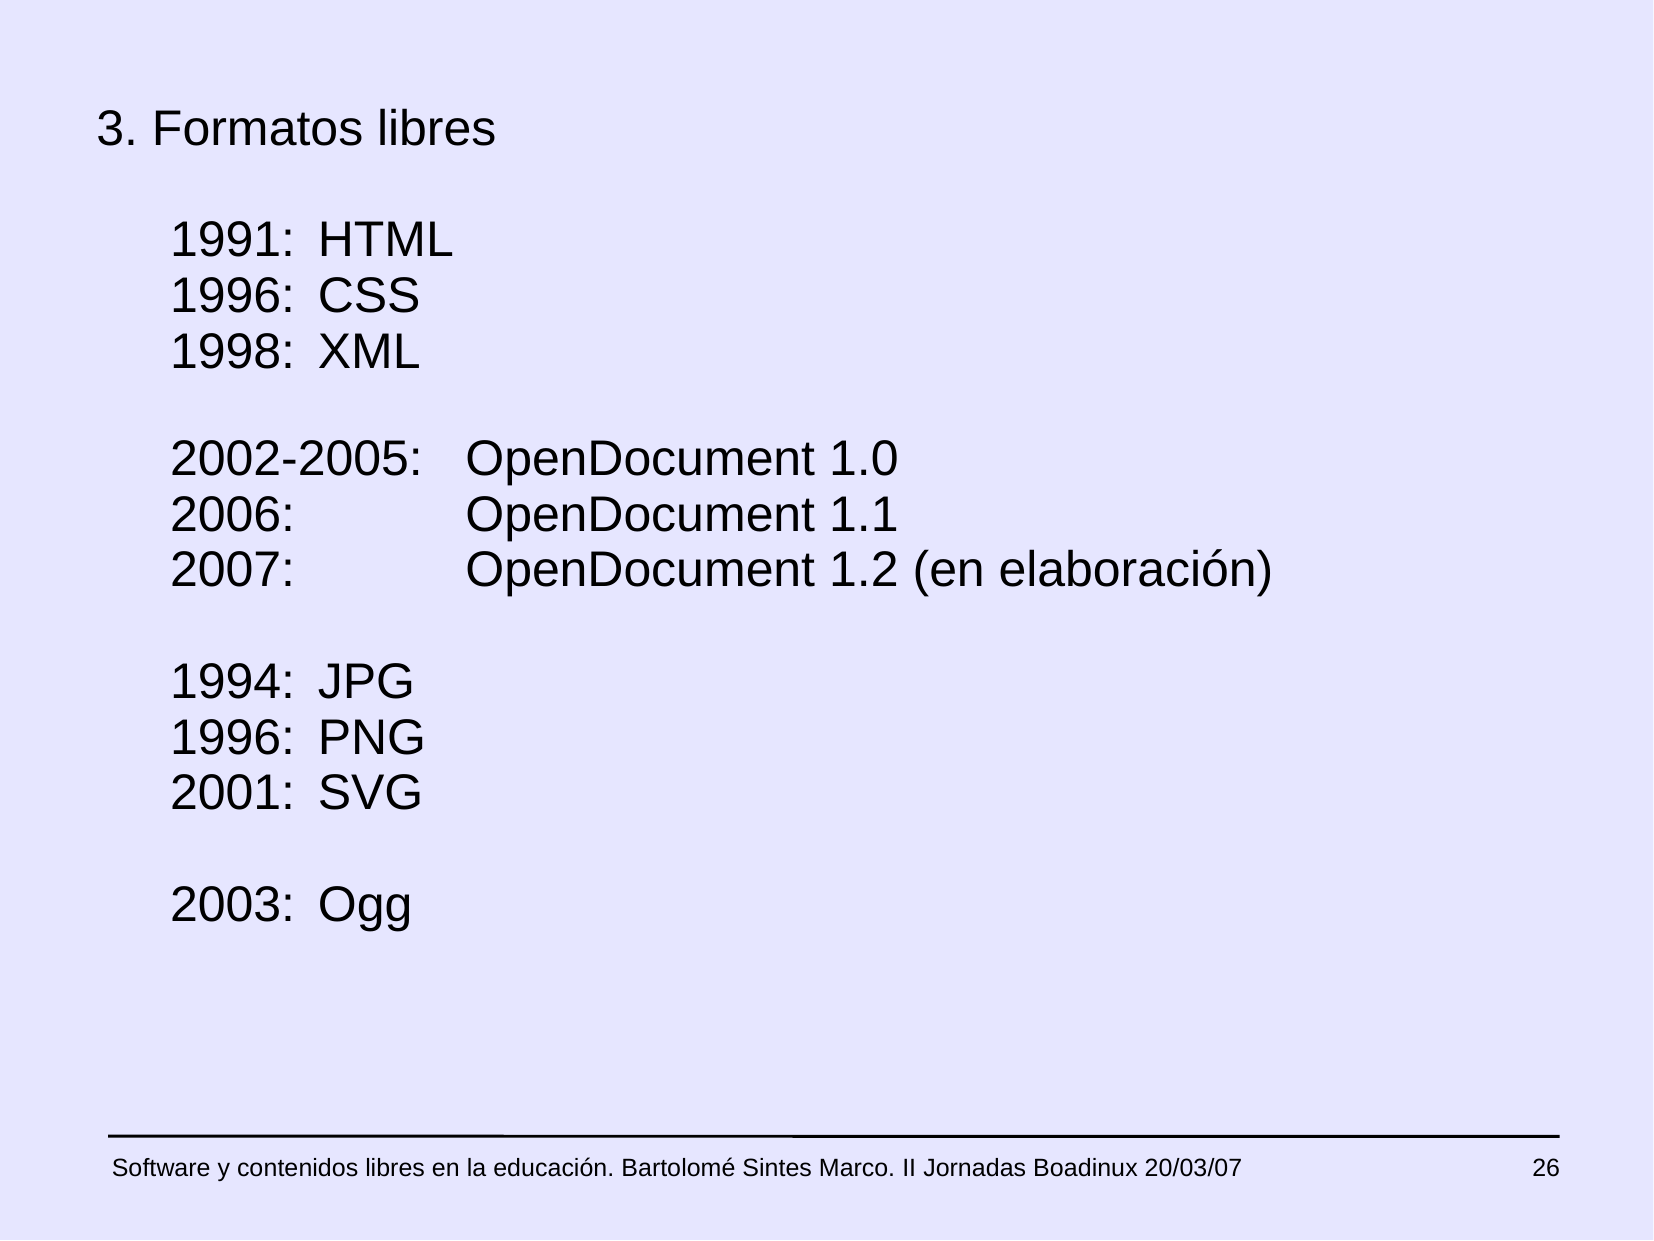

3. Formatos libres
	1991:	HTML
	1996:	CSS
	1998:	XML
	2002-2005:	OpenDocument 1.0
	2006:			OpenDocument 1.1
	2007:			OpenDocument 1.2 (en elaboración)
	1994:	JPG
	1996:	PNG
	2001:	SVG
	2003:	Ogg